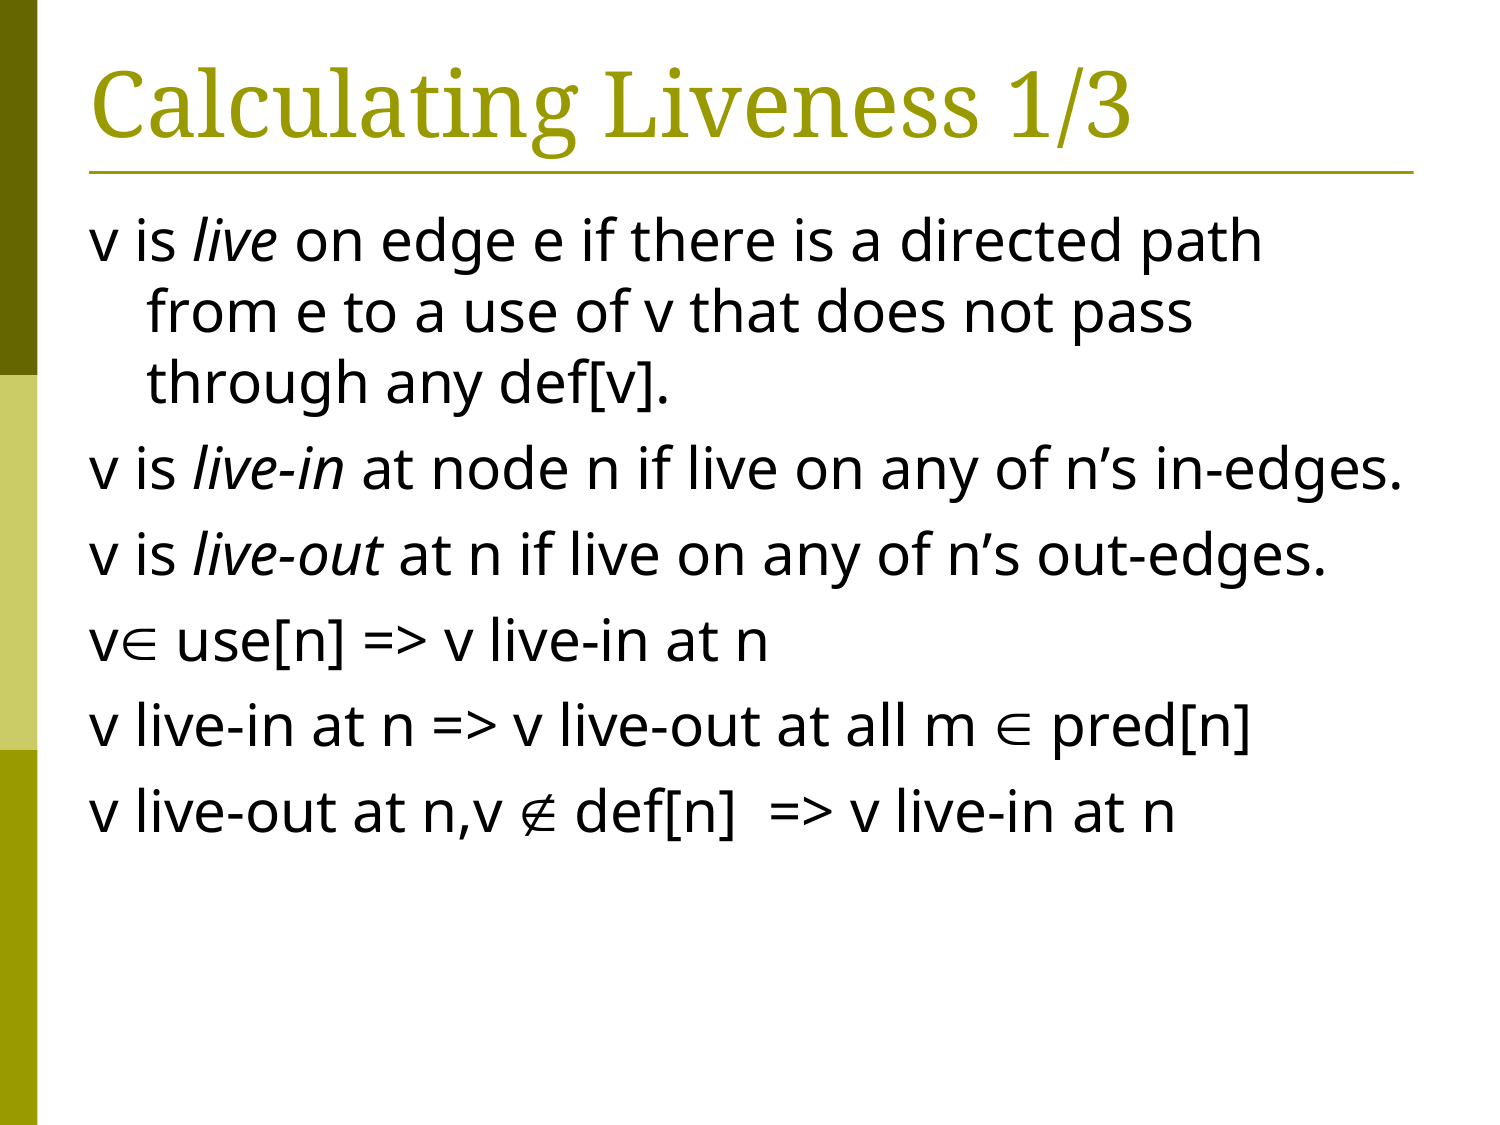

# Calculating Liveness 1/3
v is live on edge e if there is a directed path from e to a use of v that does not pass through any def[v].
v is live-in at node n if live on any of n’s in-edges.
v is live-out at n if live on any of n’s out-edges.
v use[n] => v live-in at n
v live-in at n => v live-out at all m  pred[n]
v live-out at n,v  def[n] => v live-in at n